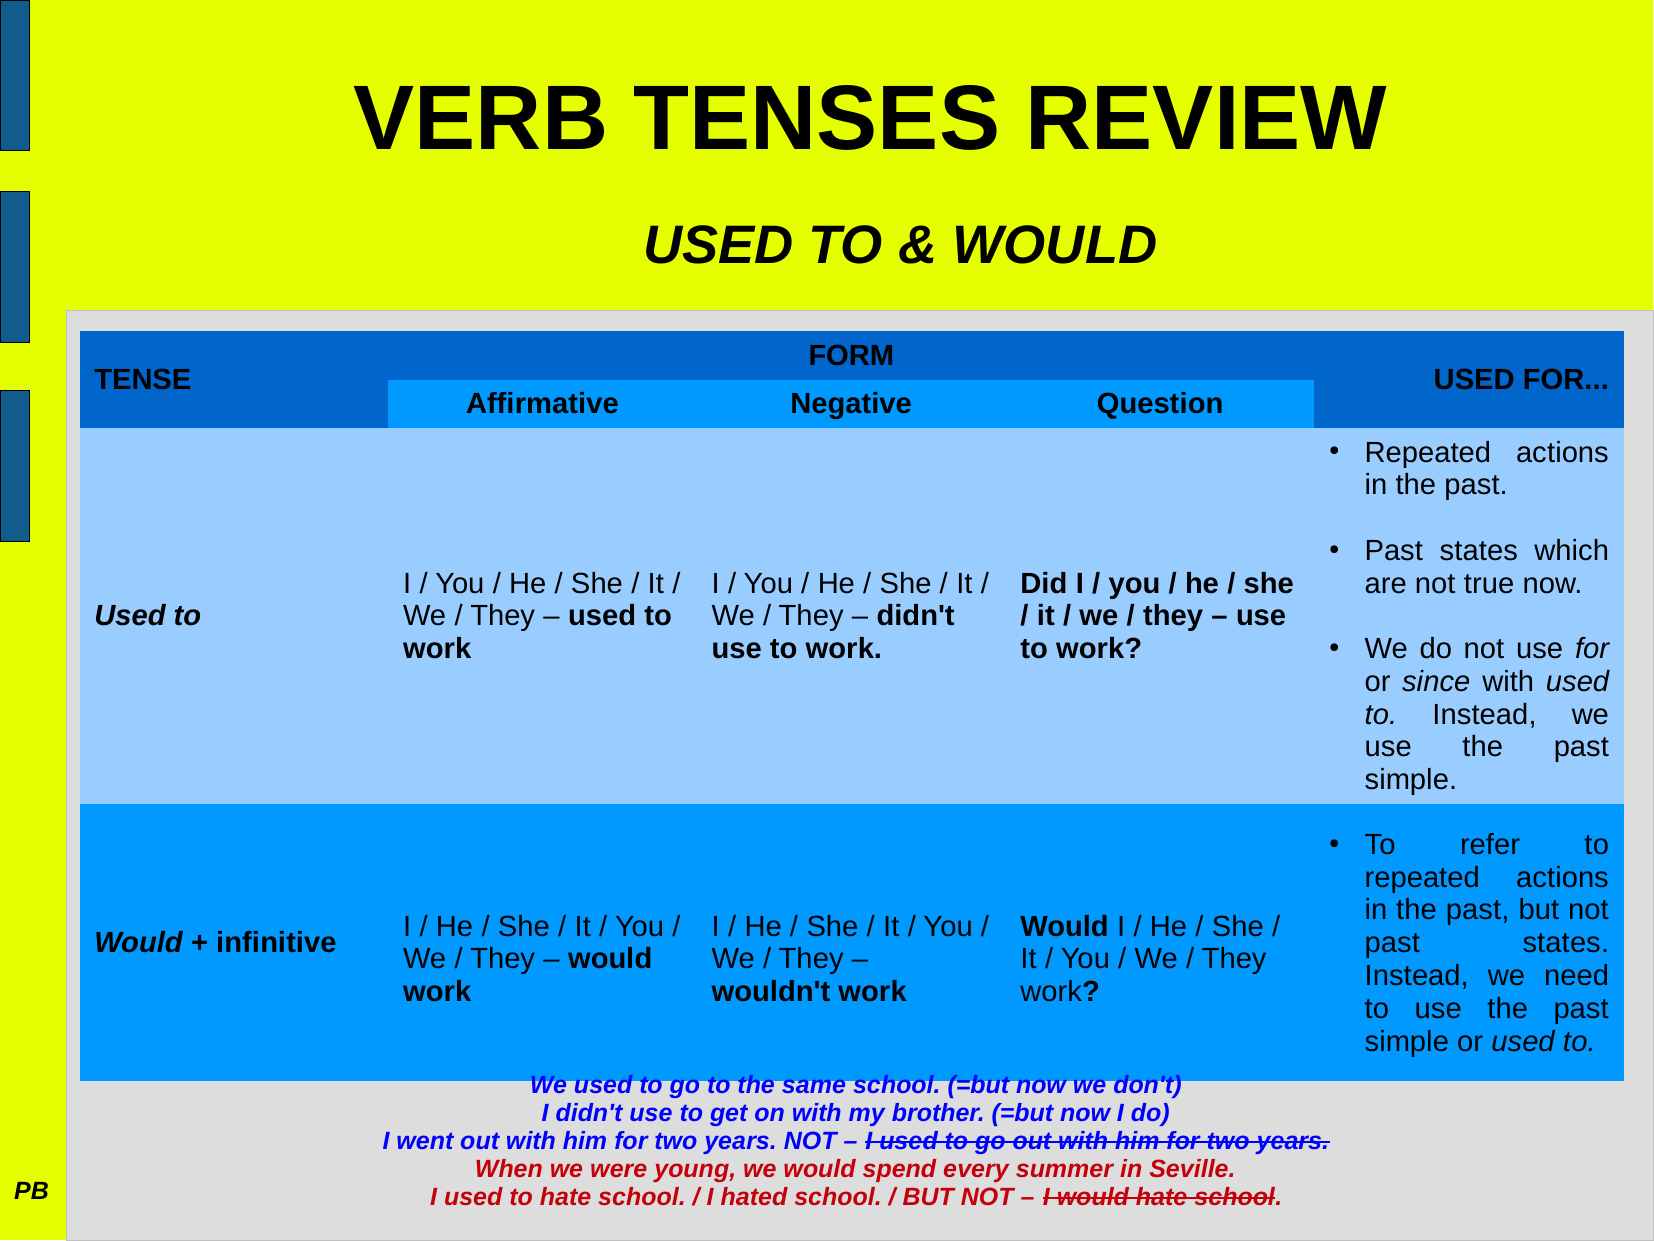

VERB TENSES REVIEW
USED TO & WOULD
| TENSE | FORM | | | USED FOR... |
| --- | --- | --- | --- | --- |
| | Affirmative | Negative | Question | |
| Used to | I / You / He / She / It / We / They – used to work | I / You / He / She / It / We / They – didn't use to work. | Did I / you / he / she / it / we / they – use to work? | Repeated actions in the past. Past states which are not true now. We do not use for or since with used to. Instead, we use the past simple. |
| Would + infinitive | I / He / She / It / You / We / They – would work | I / He / She / It / You / We / They – wouldn't work | Would I / He / She / It / You / We / They work? | To refer to repeated actions in the past, but not past states. Instead, we need to use the past simple or used to. |
We used to go to the same school. (=but now we don't)
I didn't use to get on with my brother. (=but now I do)
I went out with him for two years. NOT – I used to go out with him for two years.
When we were young, we would spend every summer in Seville.
I used to hate school. / I hated school. / BUT NOT – I would hate school.
PB